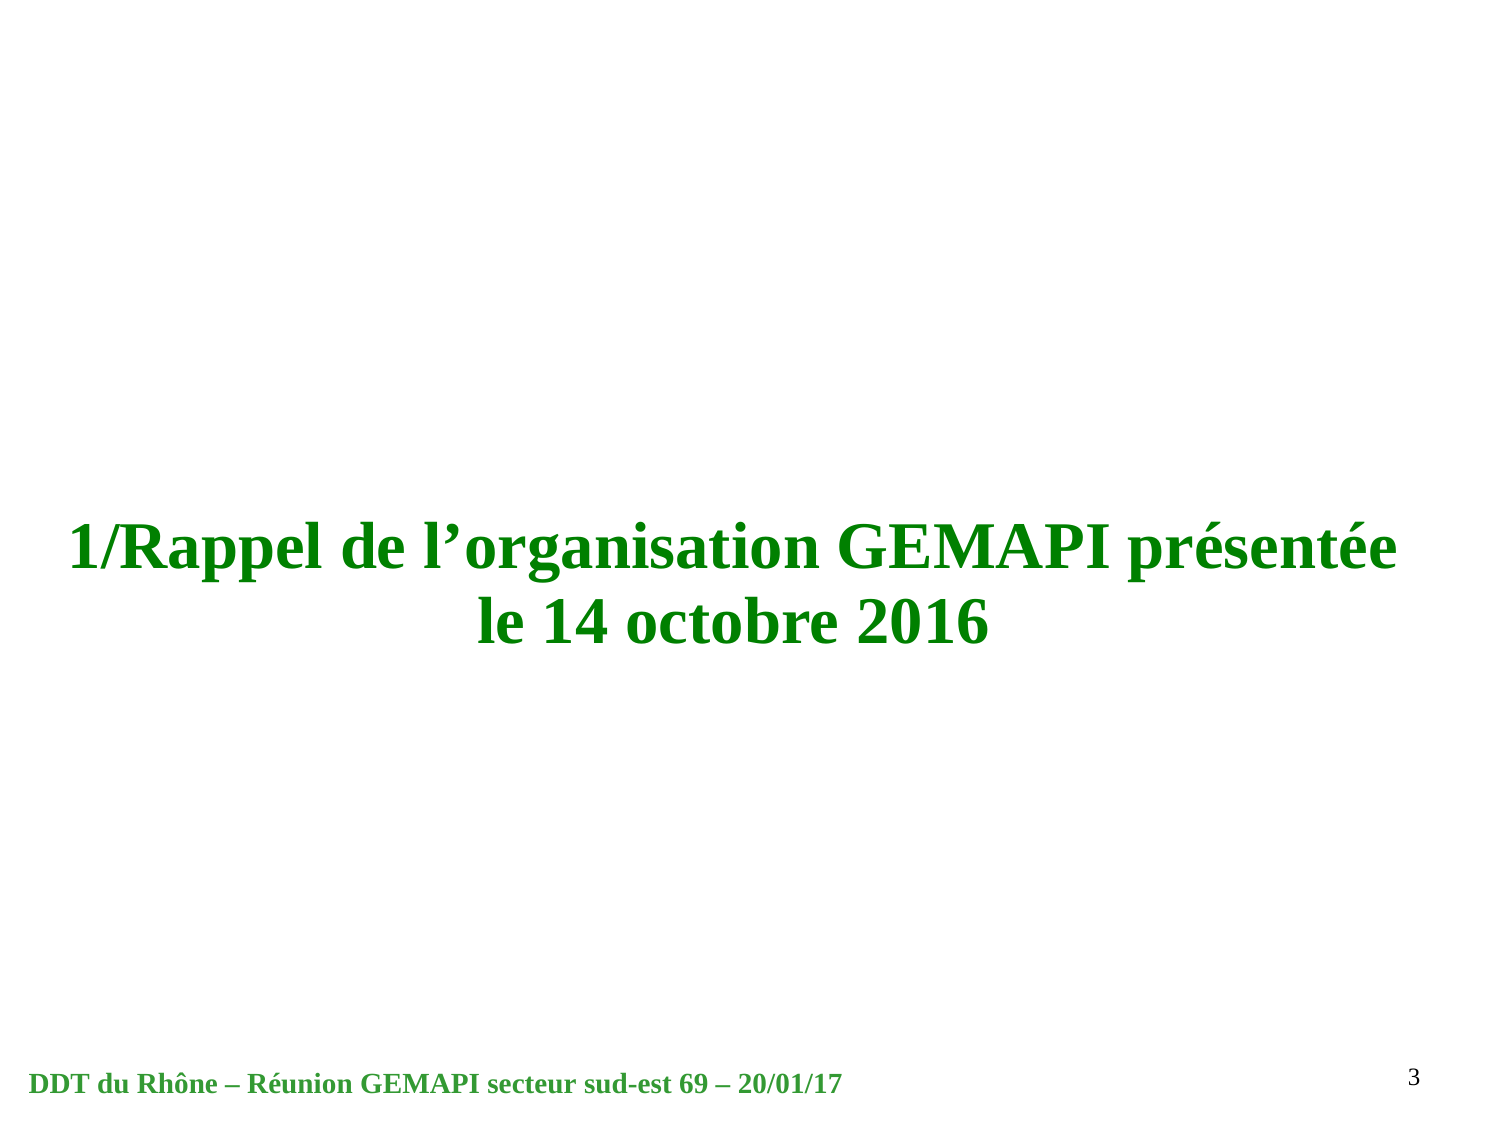

# 1/Rappel de l’organisation GEMAPI présentée le 14 octobre 2016
3